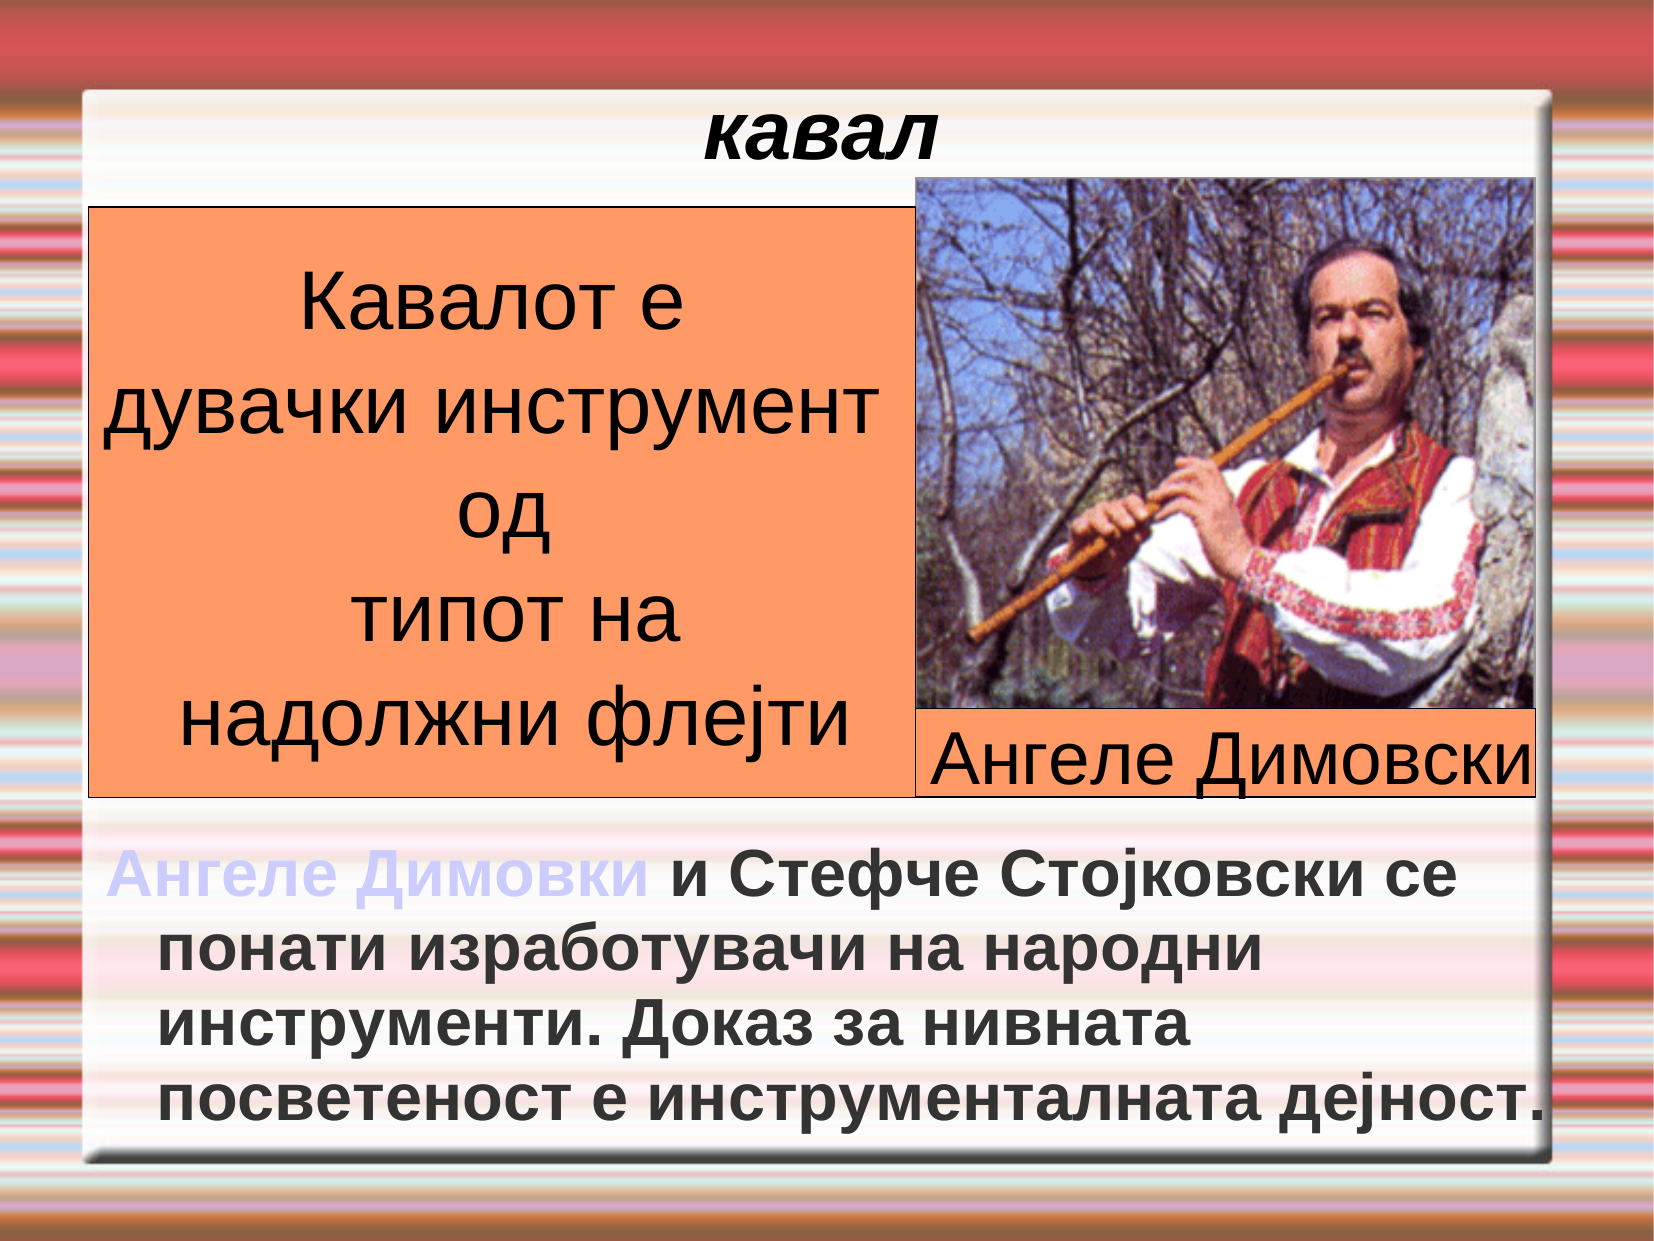

# кавал
Кавалот е
дувачки инструмент
од
 типот на
 надолжни флејти
Ангеле Димовски
Ангеле Димовки и Стефче Стојковски се понати изработувачи на народни инструменти. Доказ за нивната посветеност е инструменталната дејност.